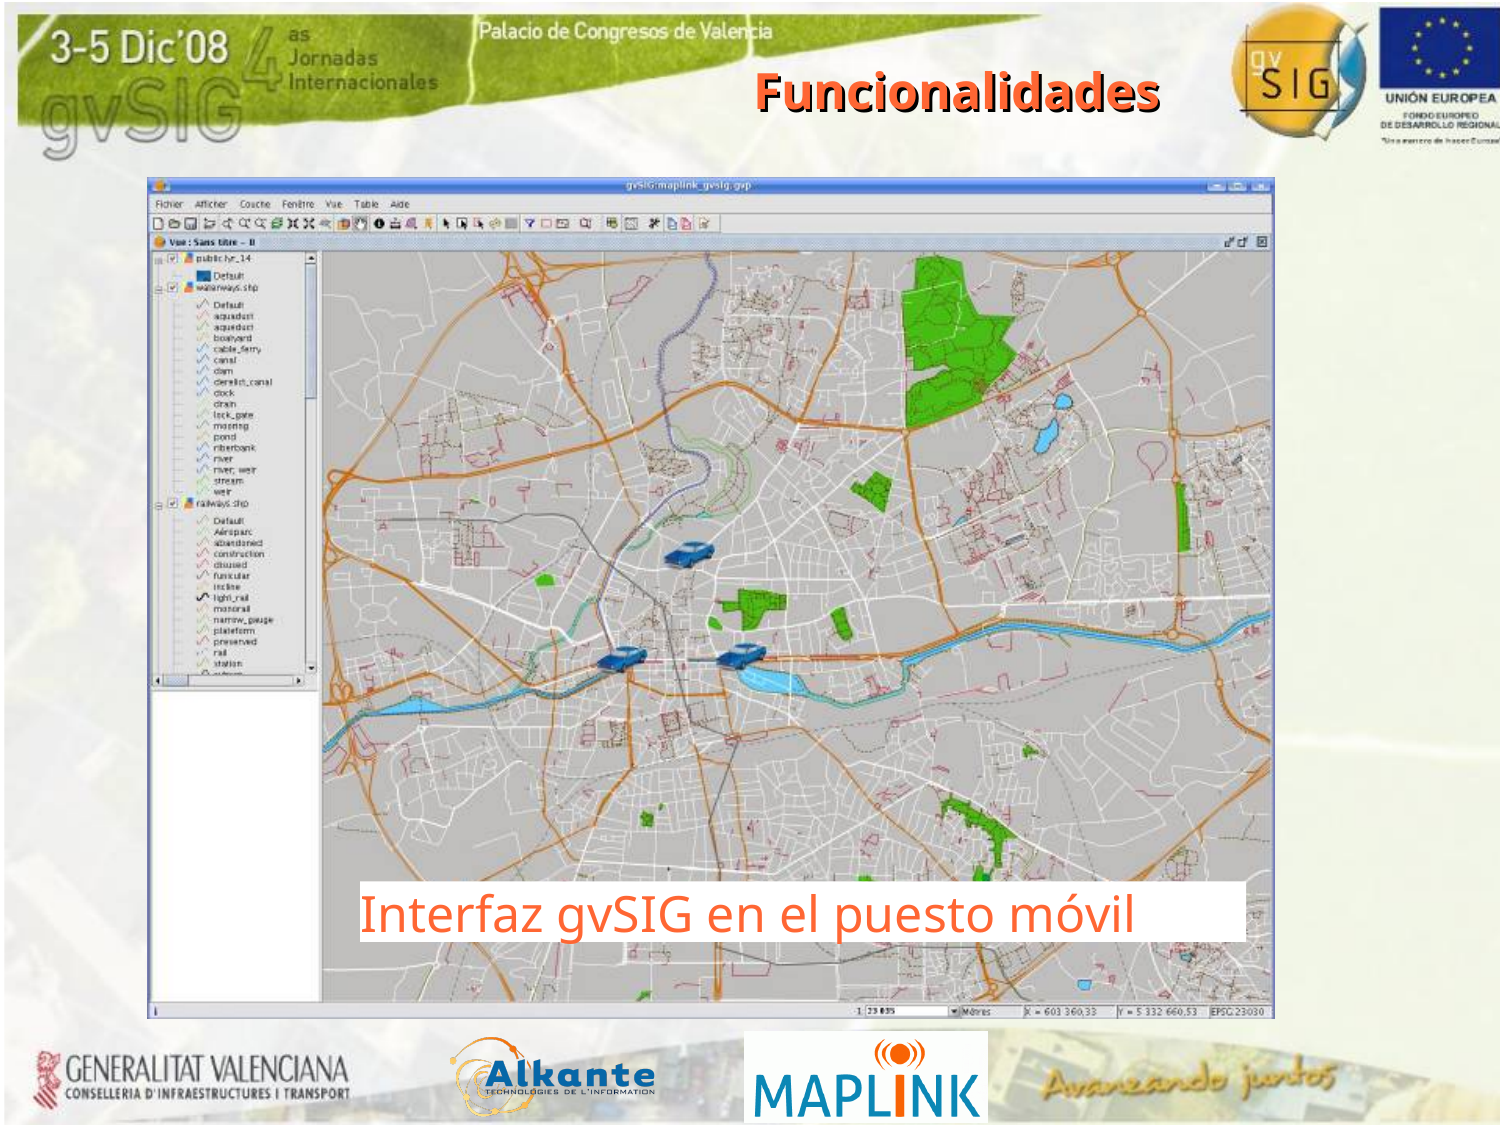

Funcionalidades
Interfaz gvSIG en el puesto móvil